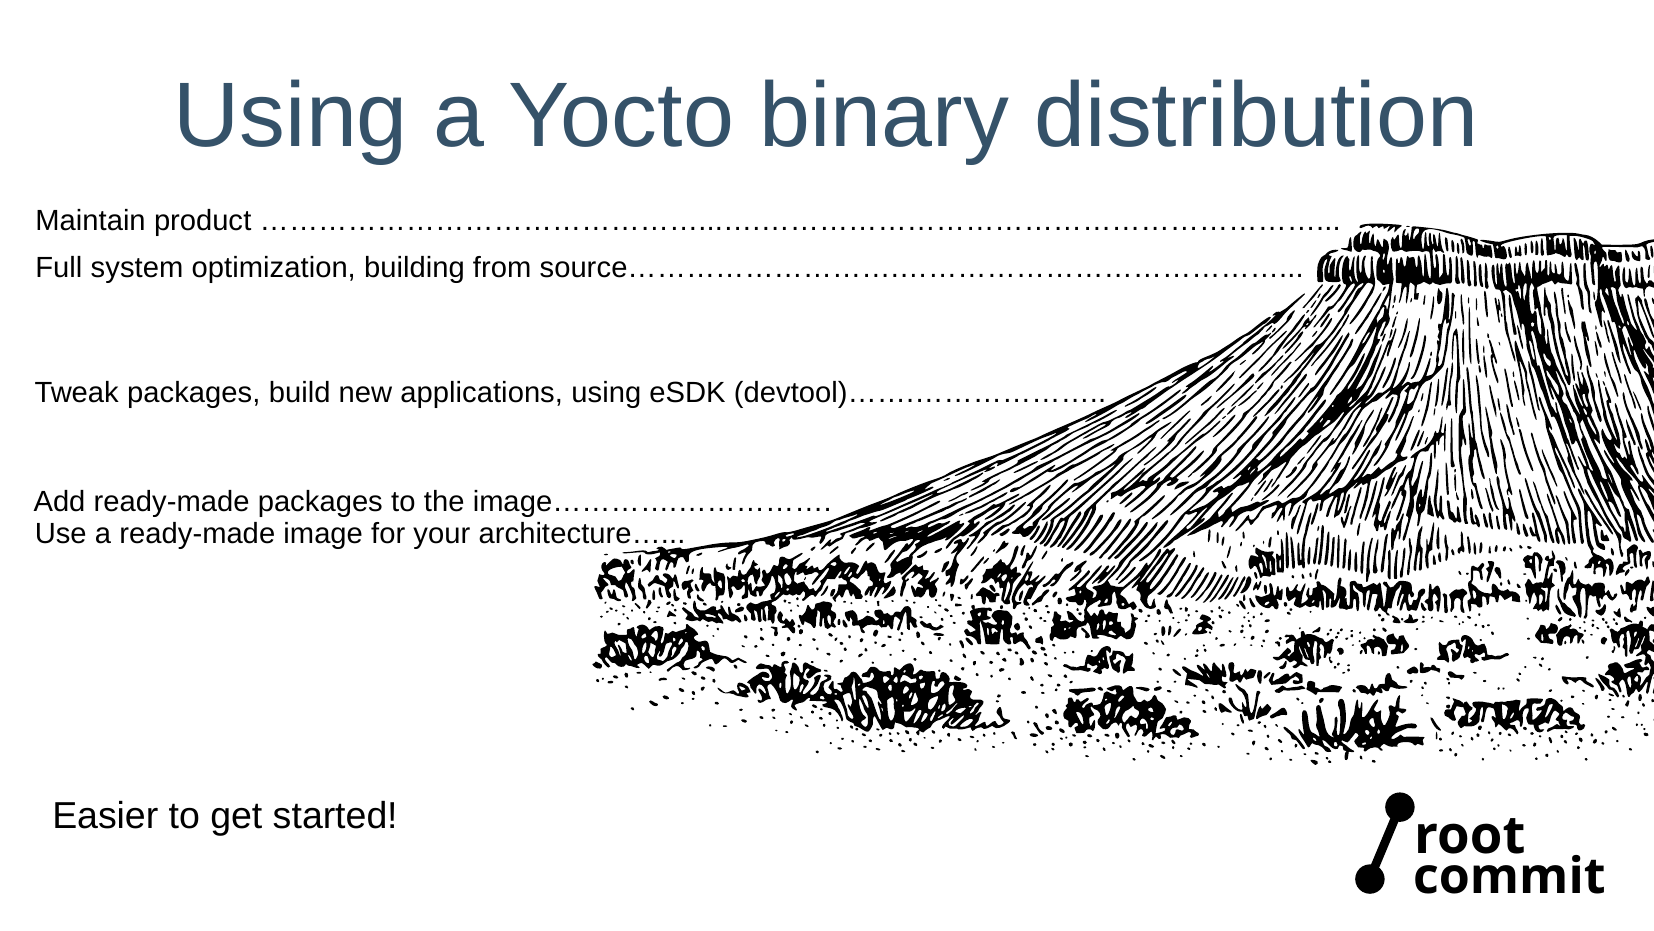

# Using a Yocto binary distribution
Maintain product ………………………………………...….…………………………………………………...
Full system optimization, building from source……………………….…………………………………...
Tweak packages, build new applications, using eSDK (devtool)…….………………..
Add ready-made packages to the image………….…………….
Use a ready-made image for your architecture…...
Easier to get started!